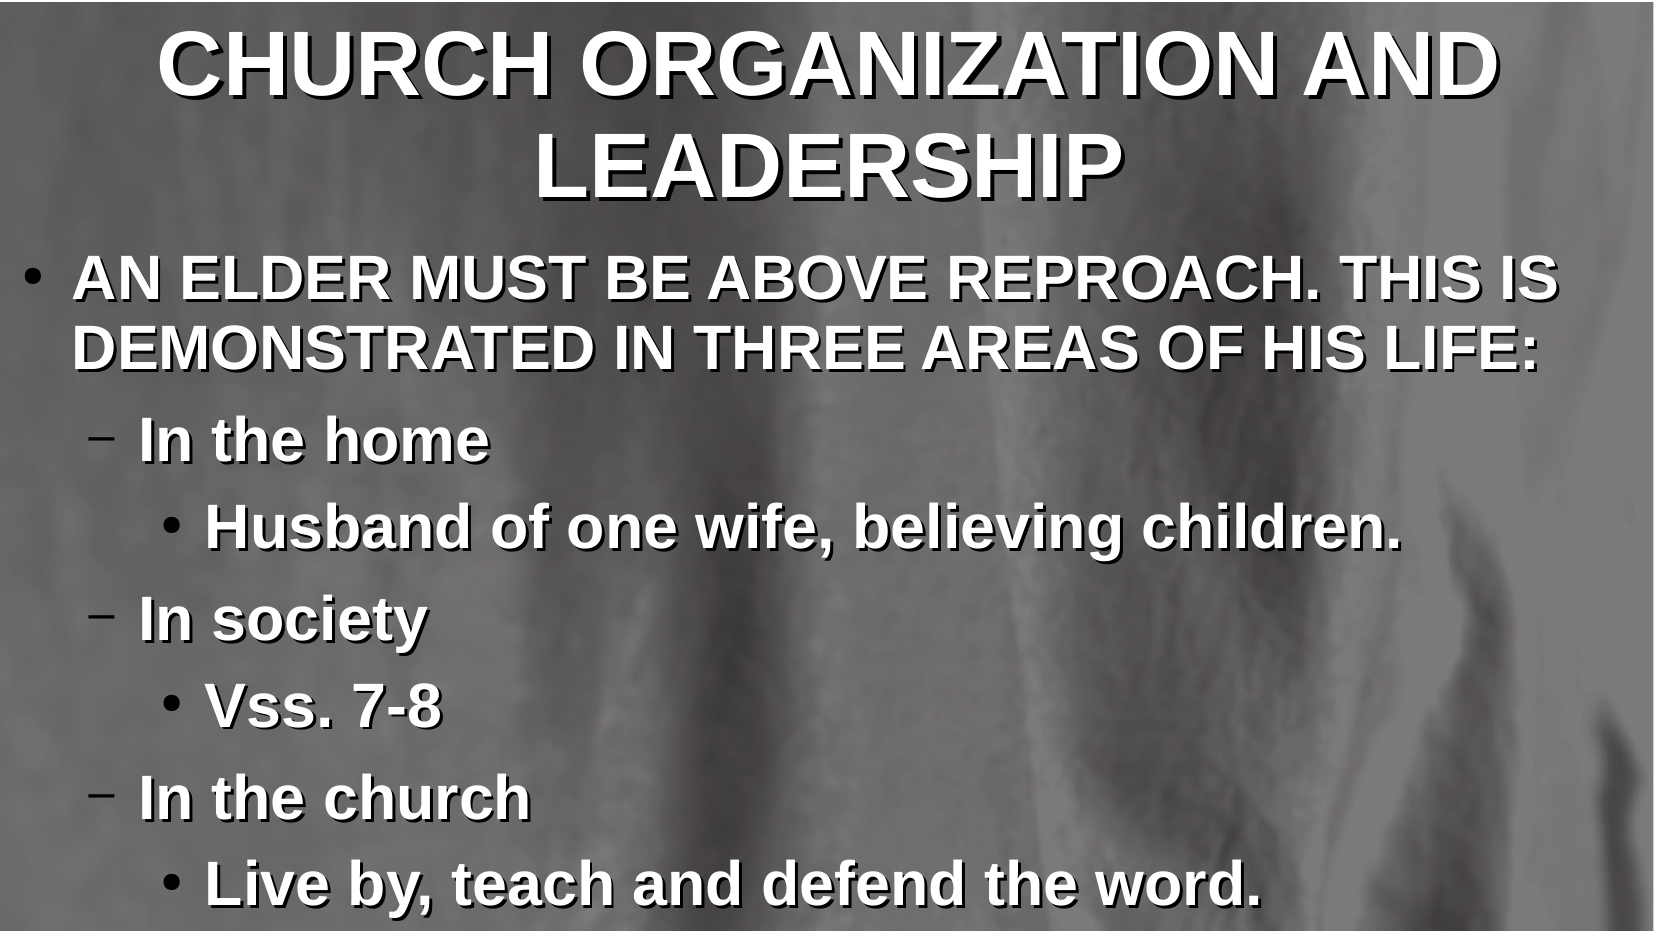

# CHURCH ORGANIZATION AND LEADERSHIP
AN ELDER MUST BE ABOVE REPROACH. THIS IS DEMONSTRATED IN THREE AREAS OF HIS LIFE:
In the home
Husband of one wife, believing children.
In society
Vss. 7-8
In the church
Live by, teach and defend the word.